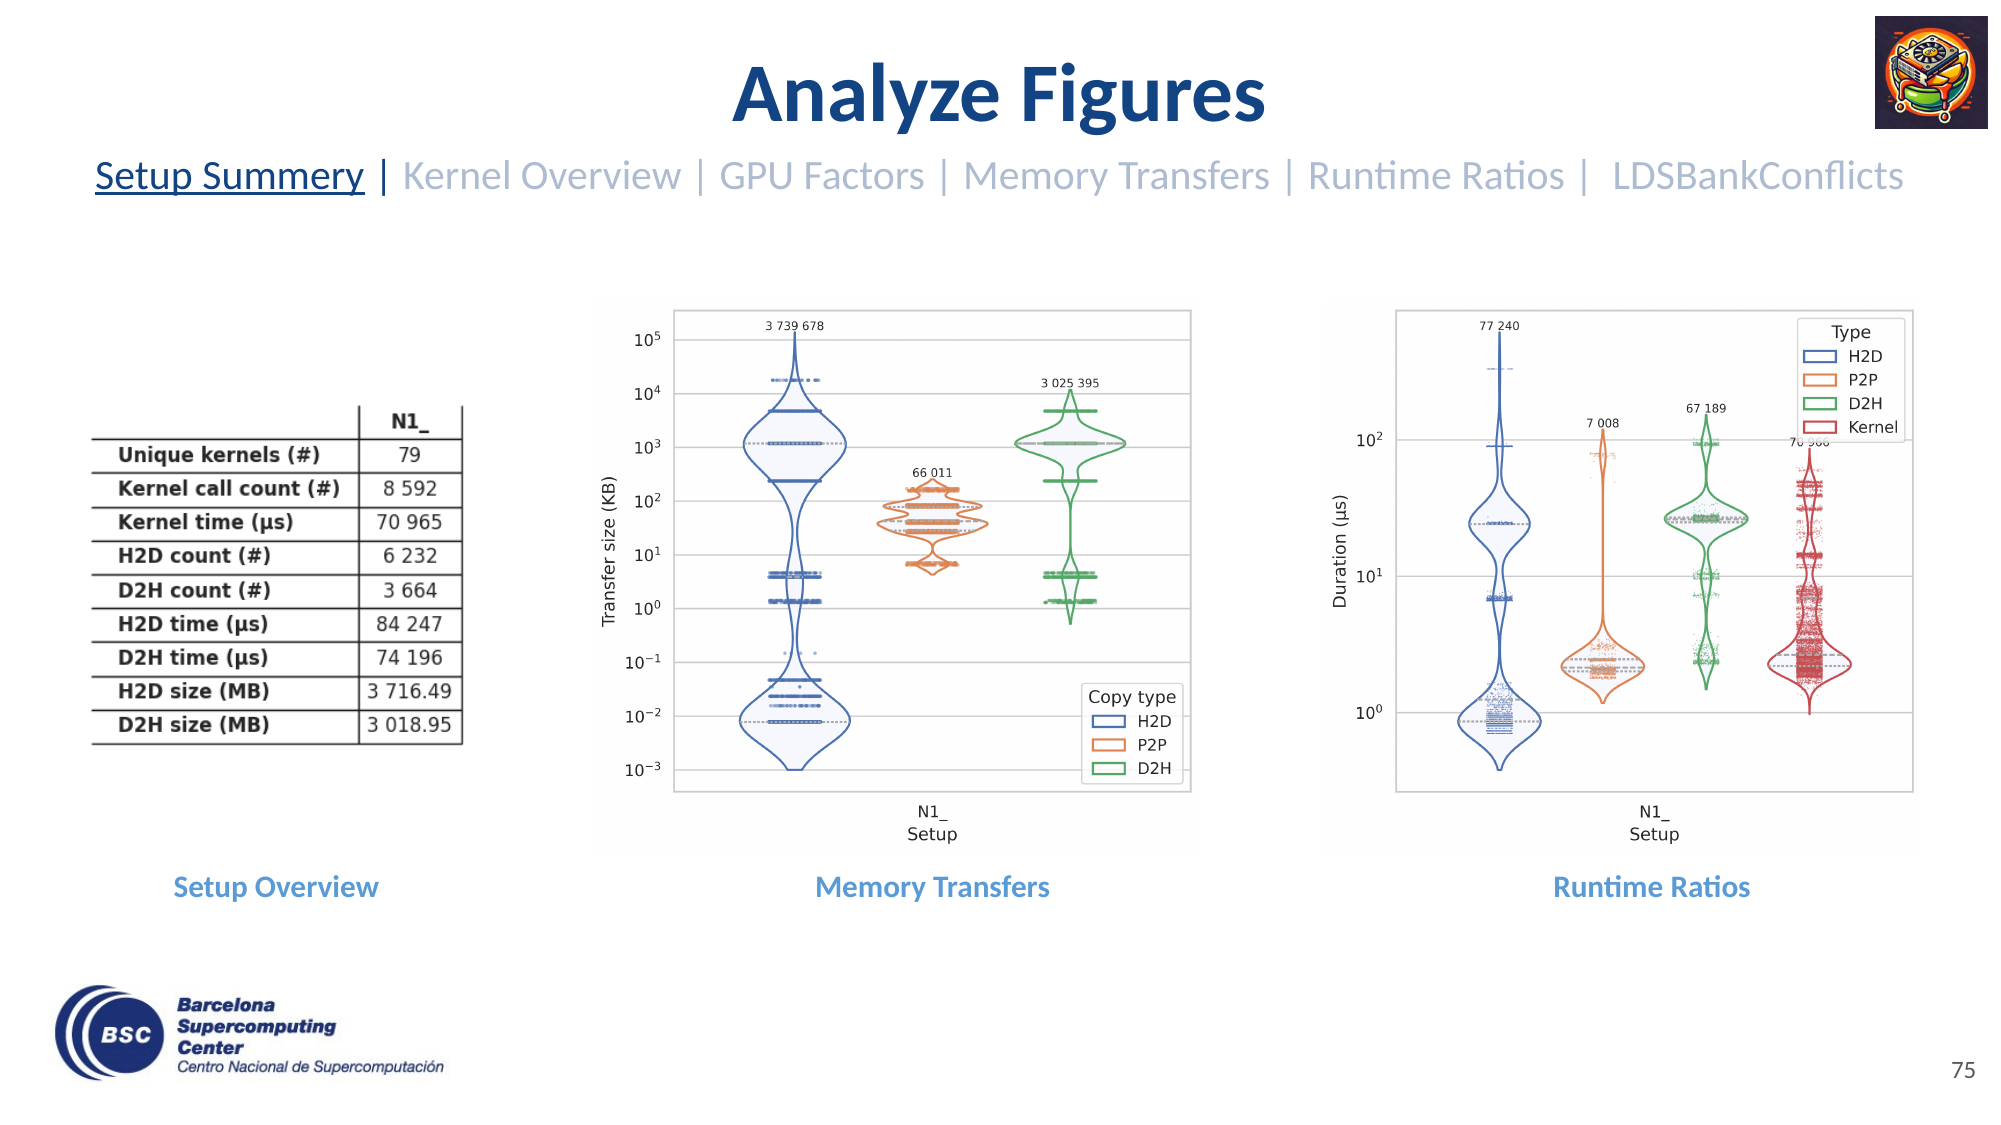

# Analyze Figures
Setup Summery | Kernel Overview | GPU Factors | Memory Transfers | Runtime Ratios | LDSBankConflicts
Setup Overview
Memory Transfers
Runtime Ratios